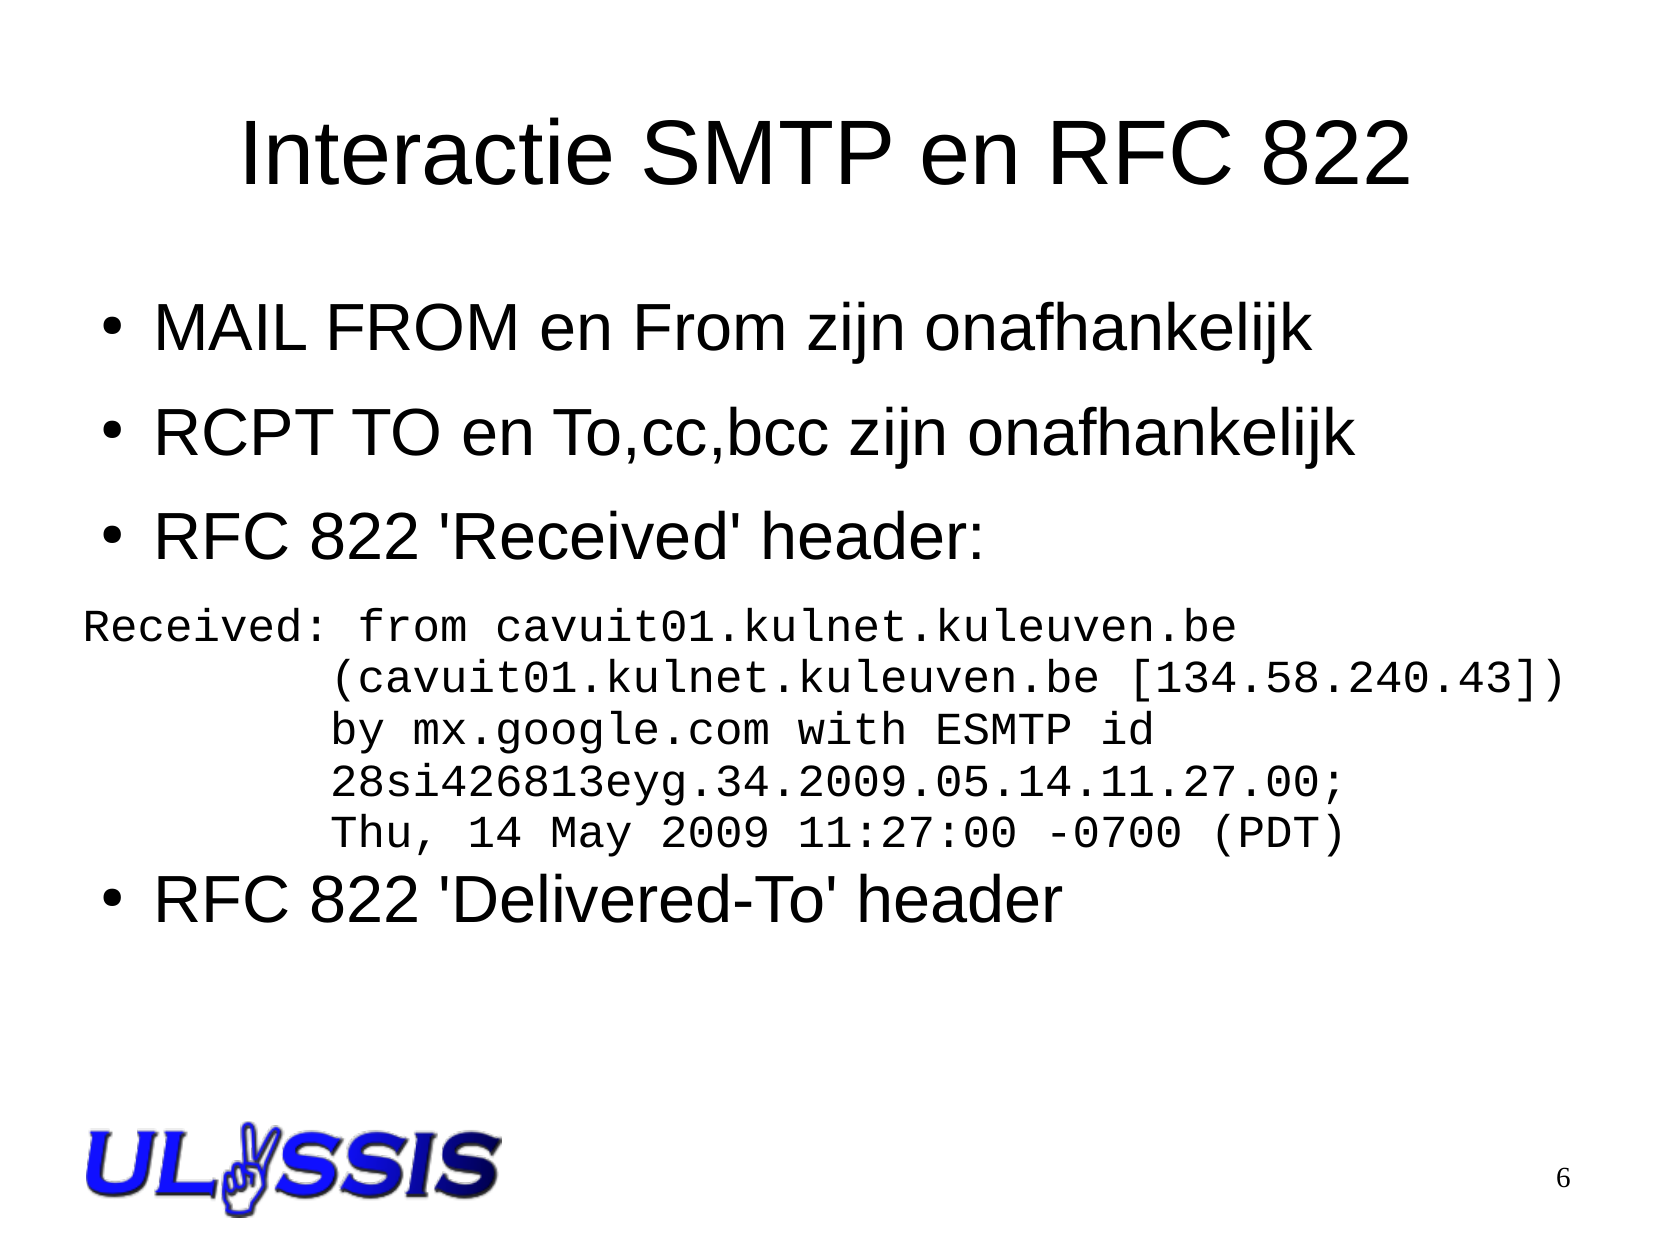

# Interactie SMTP en RFC 822
MAIL FROM en From zijn onafhankelijk
RCPT TO en To,cc,bcc zijn onafhankelijk
RFC 822 'Received' header:
Received: from cavuit01.kulnet.kuleuven.be
 (cavuit01.kulnet.kuleuven.be [134.58.240.43])
 by mx.google.com with ESMTP id
 28si426813eyg.34.2009.05.14.11.27.00;
 Thu, 14 May 2009 11:27:00 -0700 (PDT)
RFC 822 'Delivered-To' header
6